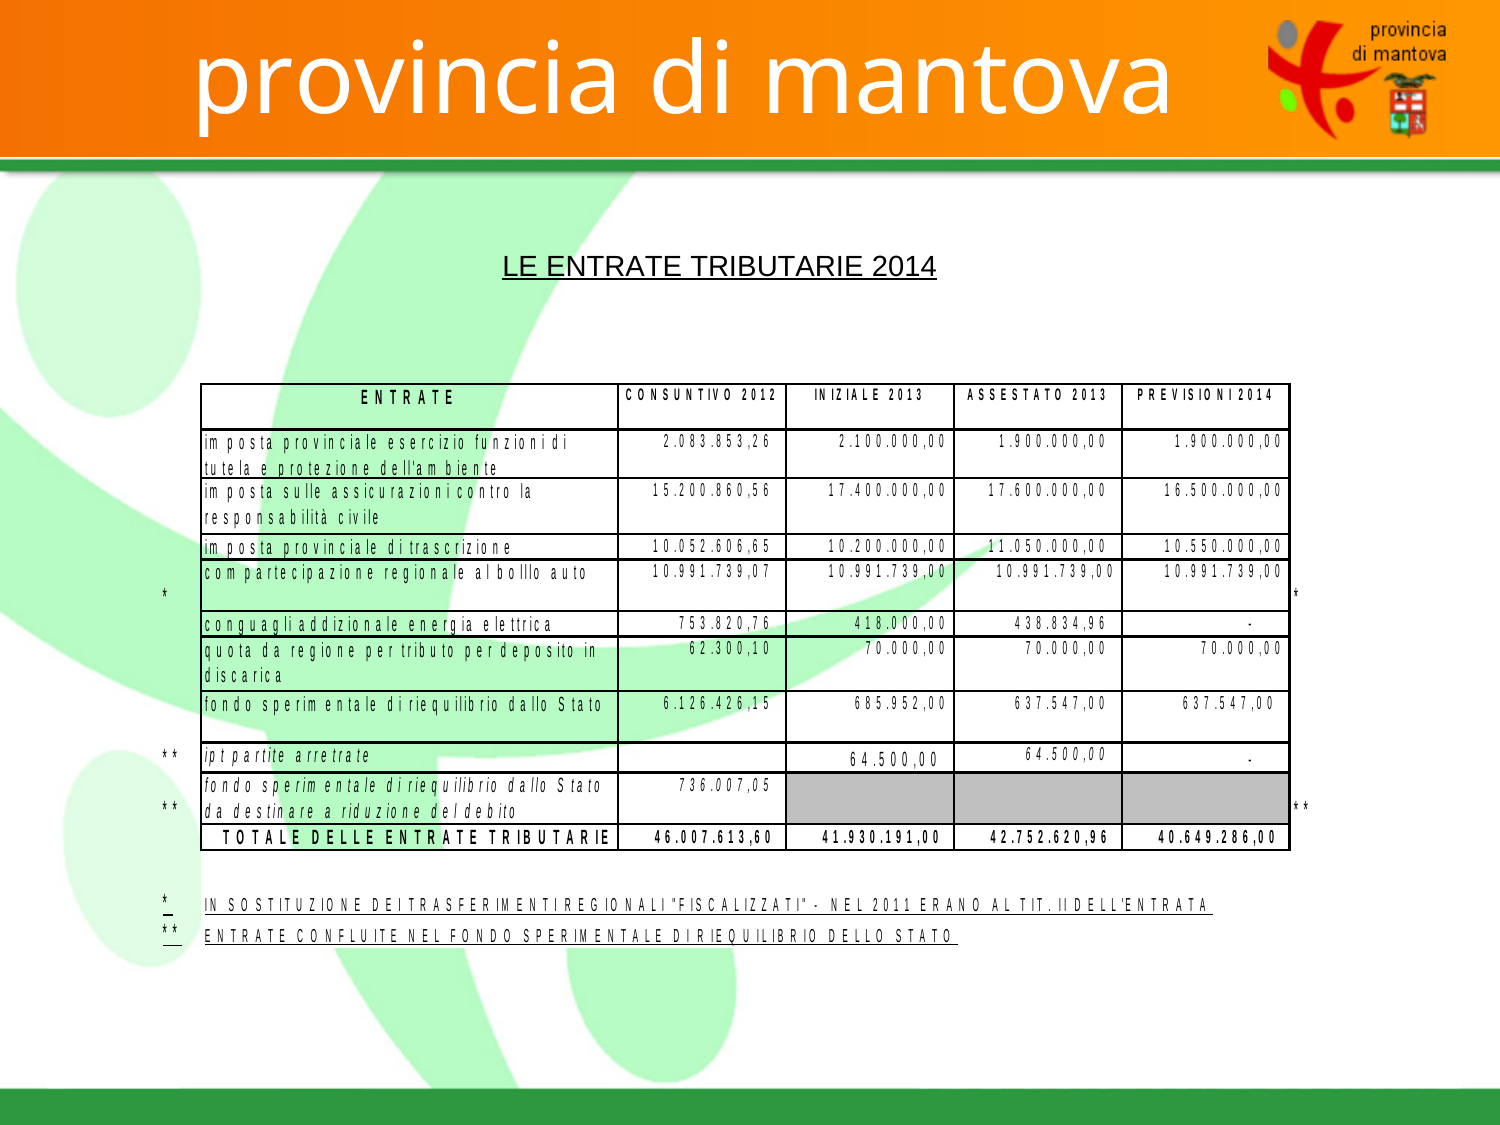

provincia di mantova
LE ENTRATE TRIBUTARIE 2014